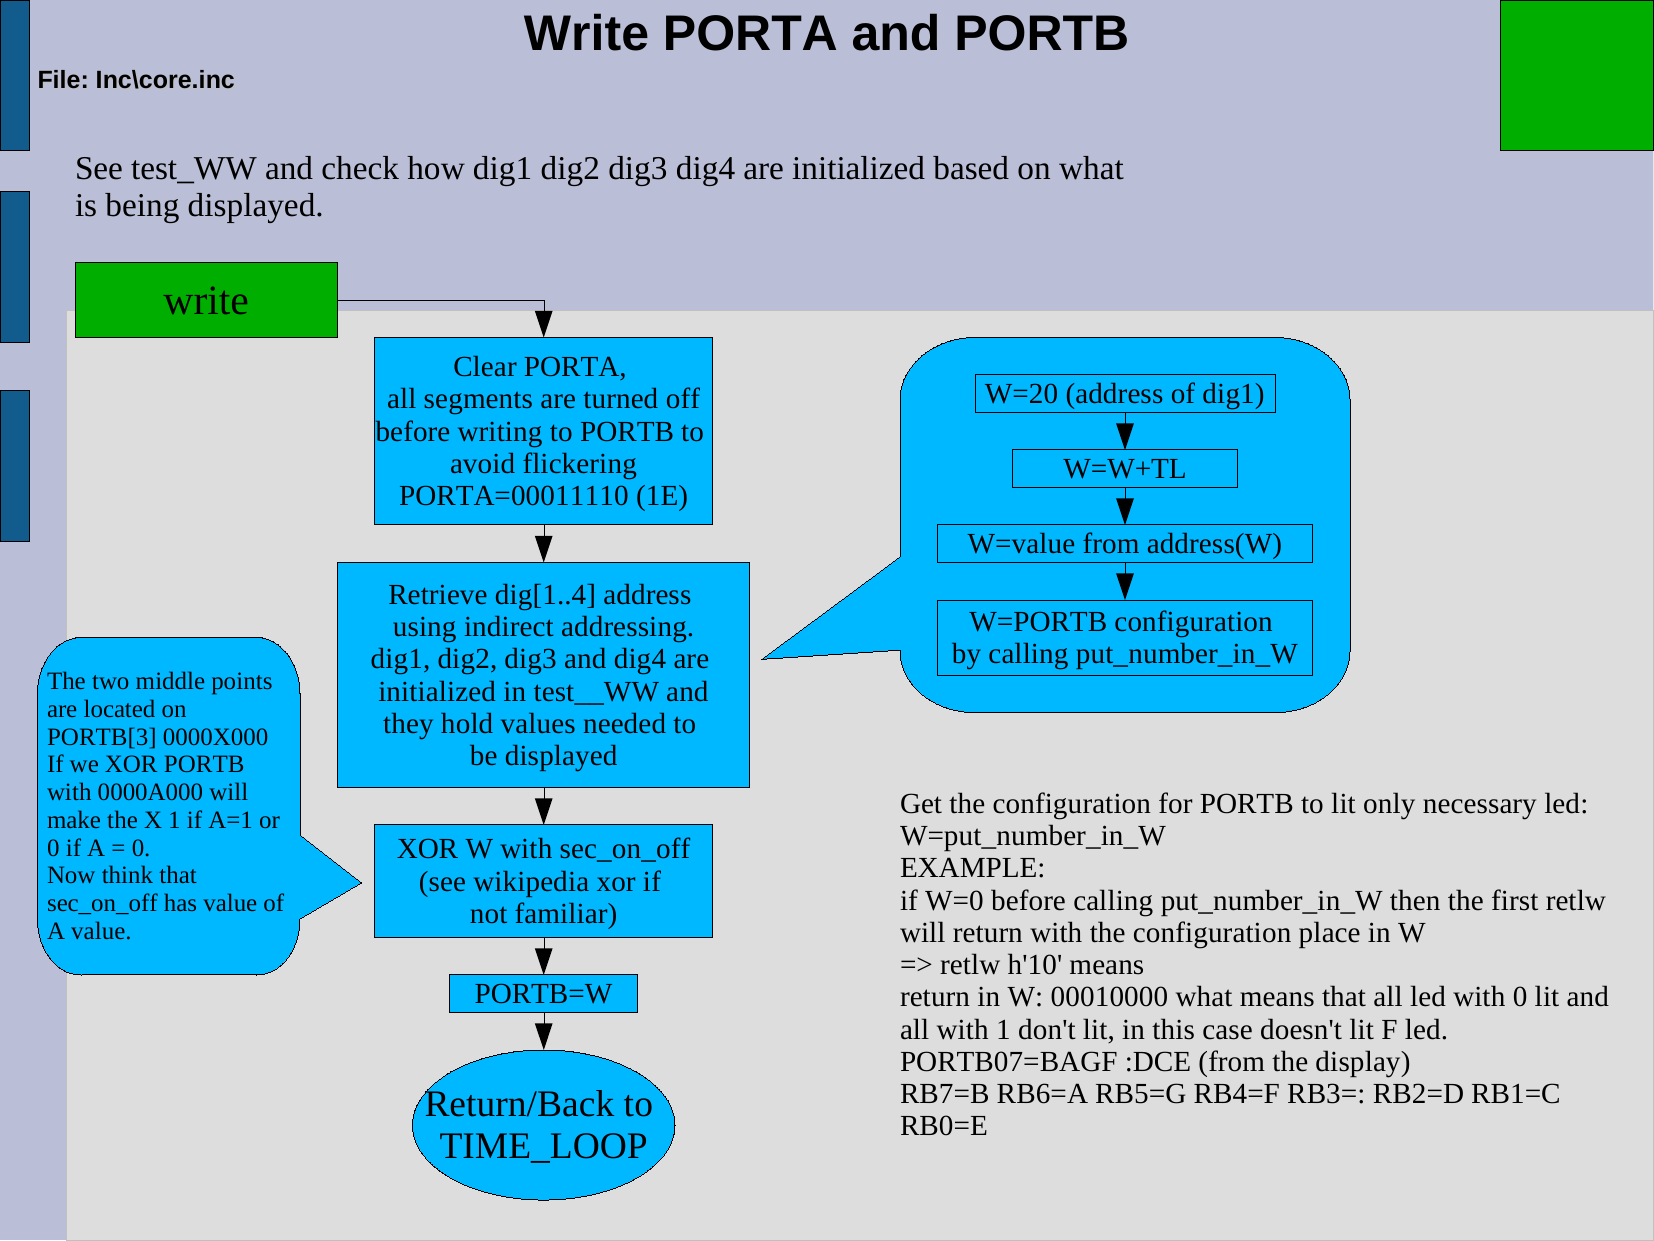

# Write PORTA and PORTB
File: Inc\core.inc
See test_WW and check how dig1 dig2 dig3 dig4 are initialized based on what
is being displayed.
write
Clear PORTA,
all segments are turned off
before writing to PORTB to
avoid flickering
PORTA=00011110 (1E)
W=20 (address of dig1)
W=W+TL
W=value from address(W)
Retrieve dig[1..4] address
using indirect addressing.
dig1, dig2, dig3 and dig4 are
initialized in test__WW and
they hold values needed to
be displayed
W=PORTB configuration
by calling put_number_in_W
The two middle points are located on PORTB[3] 0000X000
If we XOR PORTB with 0000A000 will make the X 1 if A=1 or 0 if A = 0.
Now think that sec_on_off has value of A value.
Get the configuration for PORTB to lit only necessary led:
W=put_number_in_W
EXAMPLE:
if W=0 before calling put_number_in_W then the first retlw
will return with the configuration place in W
=> retlw h'10' means
return in W: 00010000 what means that all led with 0 lit and all with 1 don't lit, in this case doesn't lit F led.
PORTB07=BAGF :DCE (from the display)
RB7=B RB6=A RB5=G RB4=F RB3=: RB2=D RB1=C RB0=E
XOR W with sec_on_off
(see wikipedia xor if
not familiar)
PORTB=W
Return/Back to
TIME_LOOP